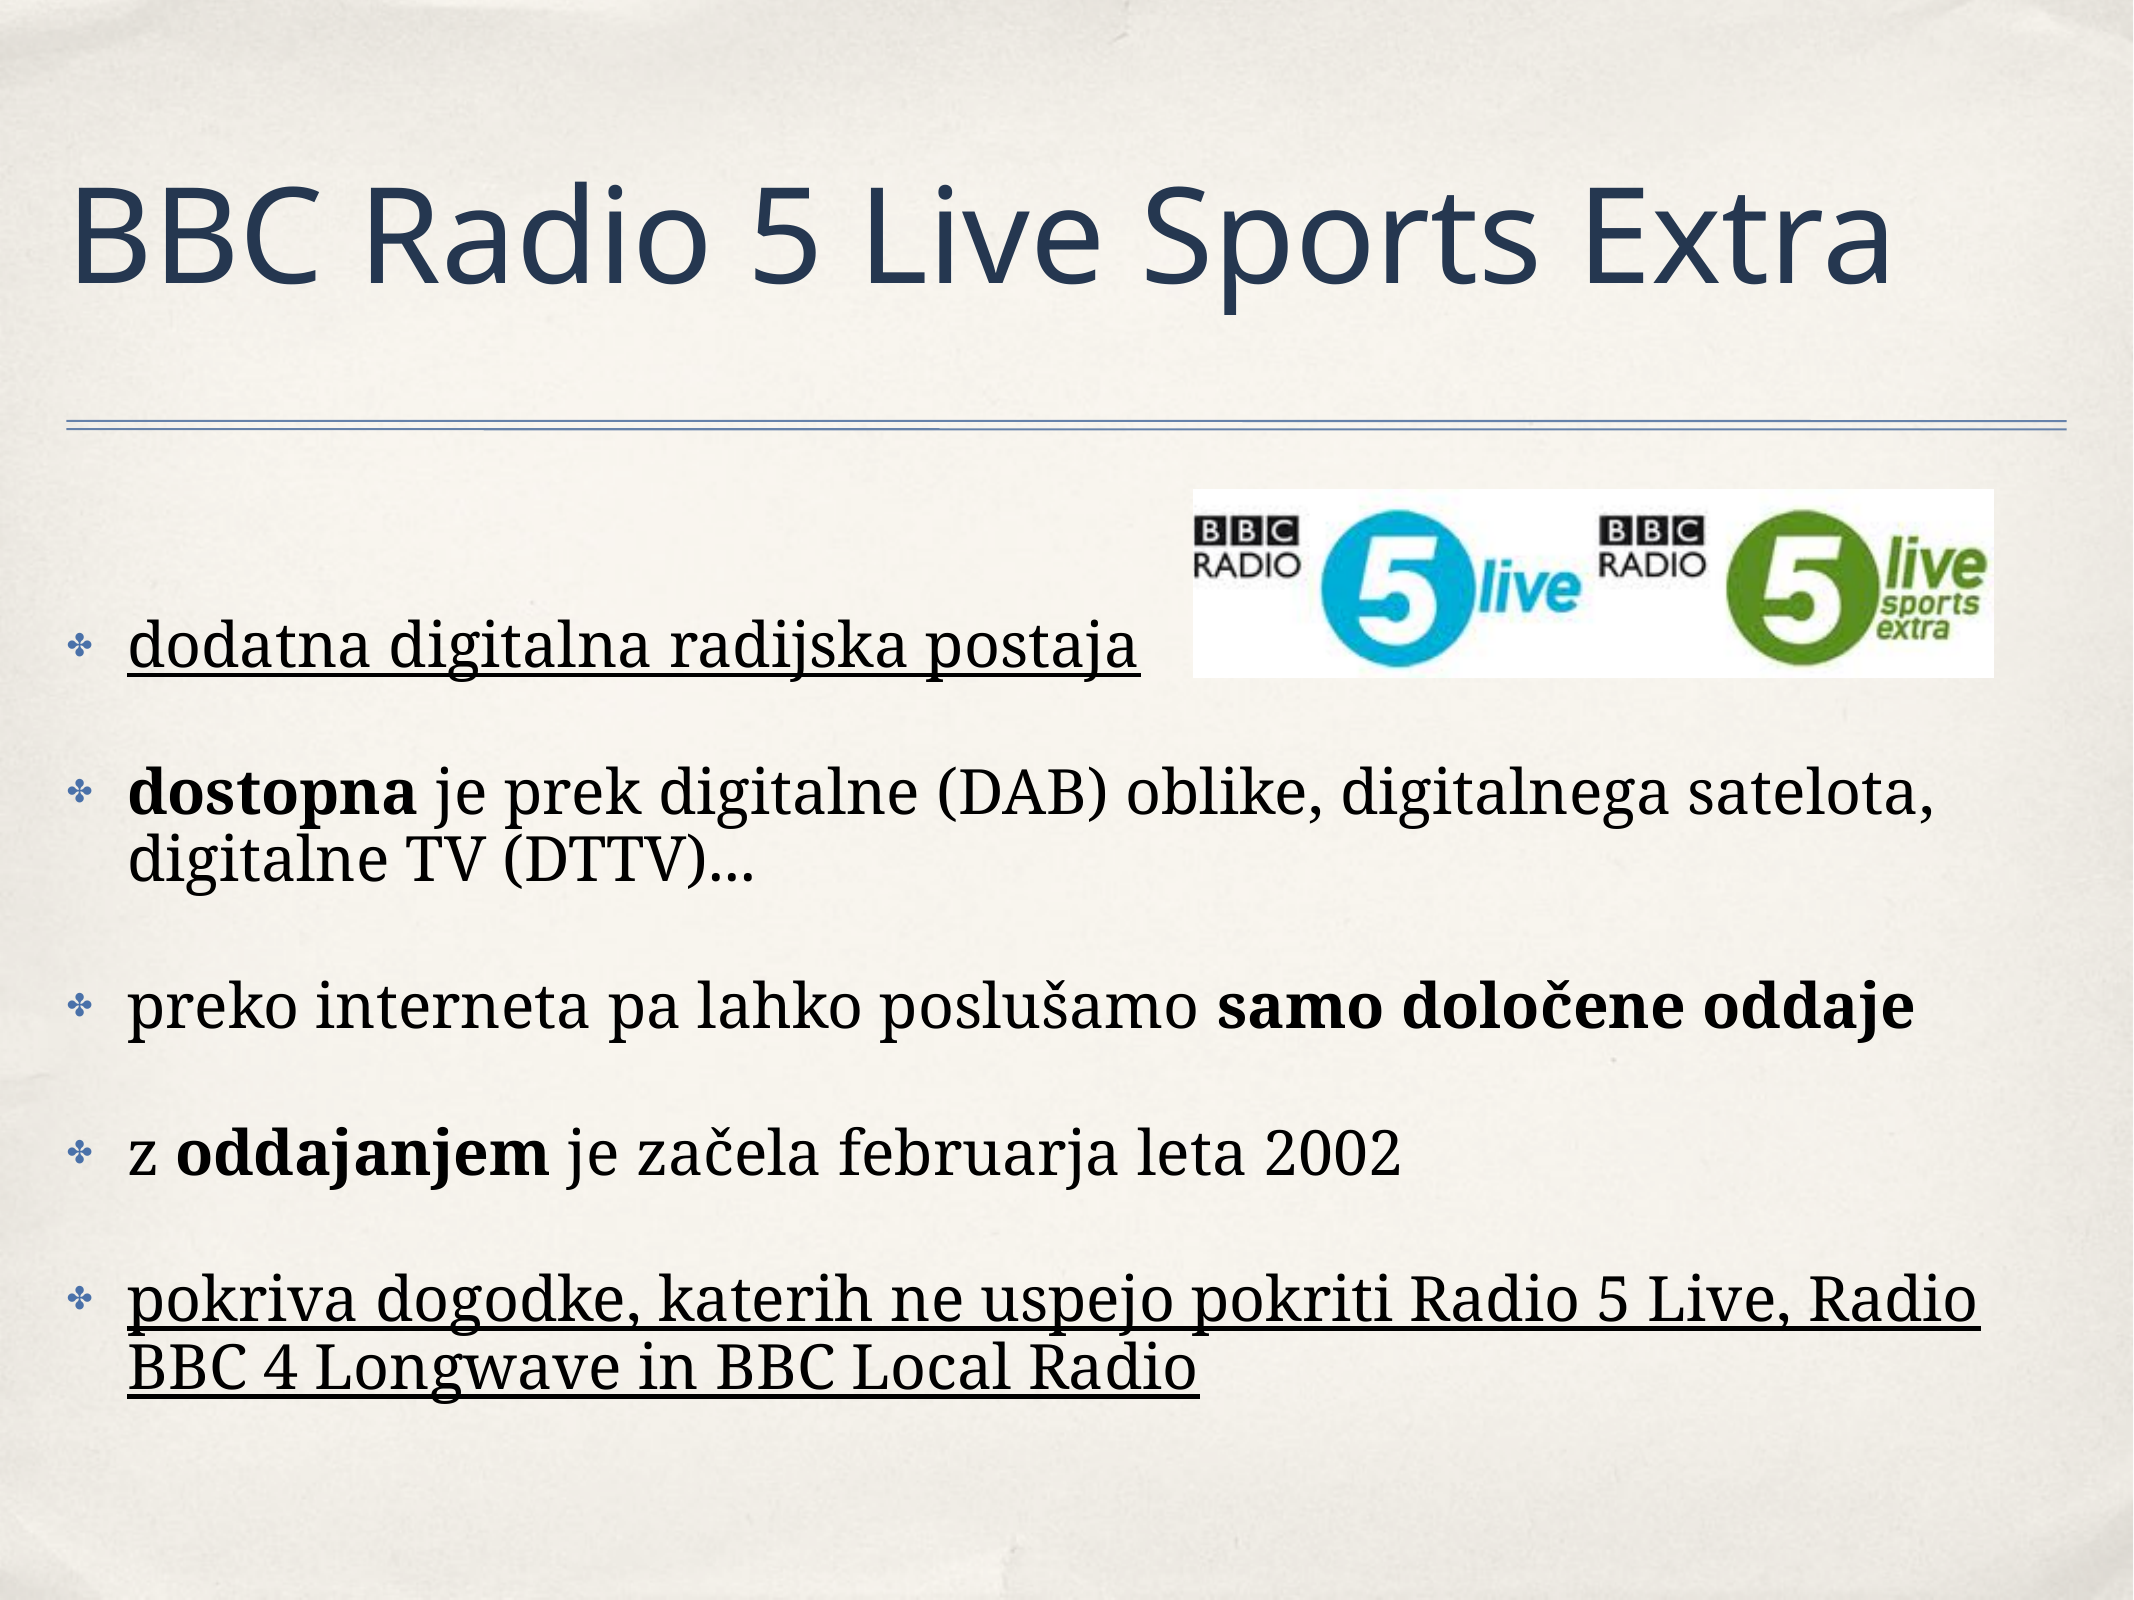

# BBC Radio 5 Live Sports Extra
dodatna digitalna radijska postaja
dostopna je prek digitalne (DAB) oblike, digitalnega satelota, digitalne TV (DTTV)...
preko interneta pa lahko poslušamo samo določene oddaje
z oddajanjem je začela februarja leta 2002
pokriva dogodke, katerih ne uspejo pokriti Radio 5 Live, Radio BBC 4 Longwave in BBC Local Radio